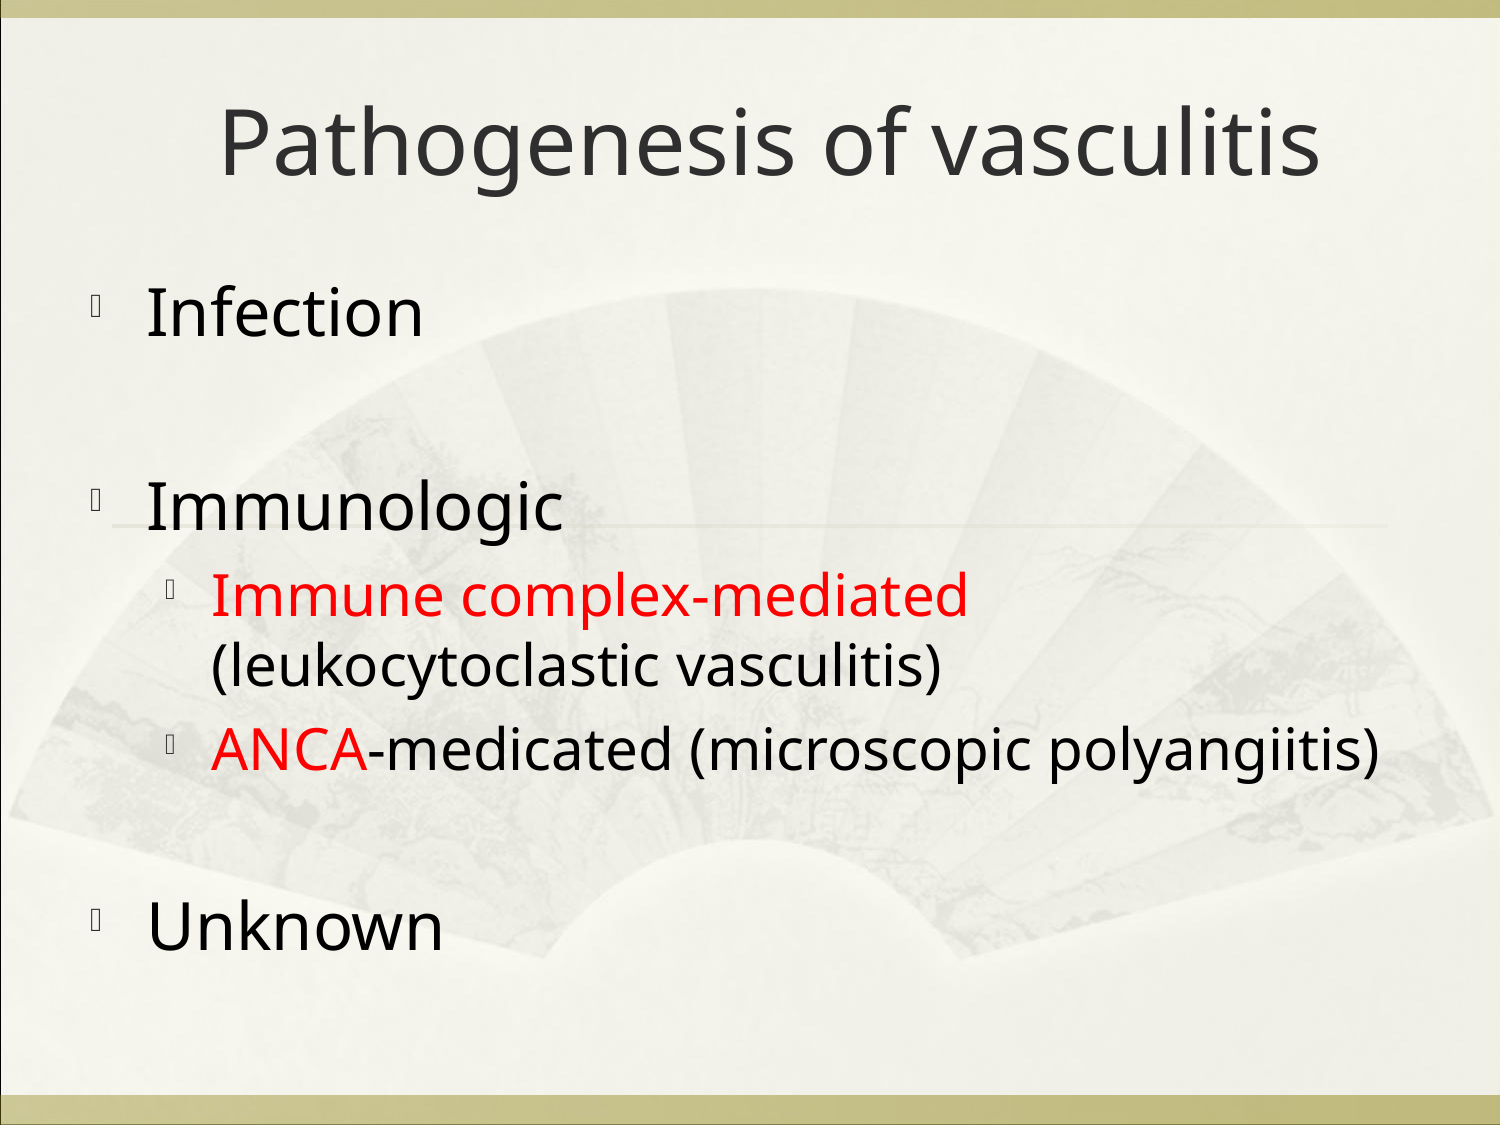

# Pathogenesis of vasculitis
Infection
Immunologic
Immune complex-mediated (leukocytoclastic vasculitis)
ANCA-medicated (microscopic polyangiitis)
Unknown